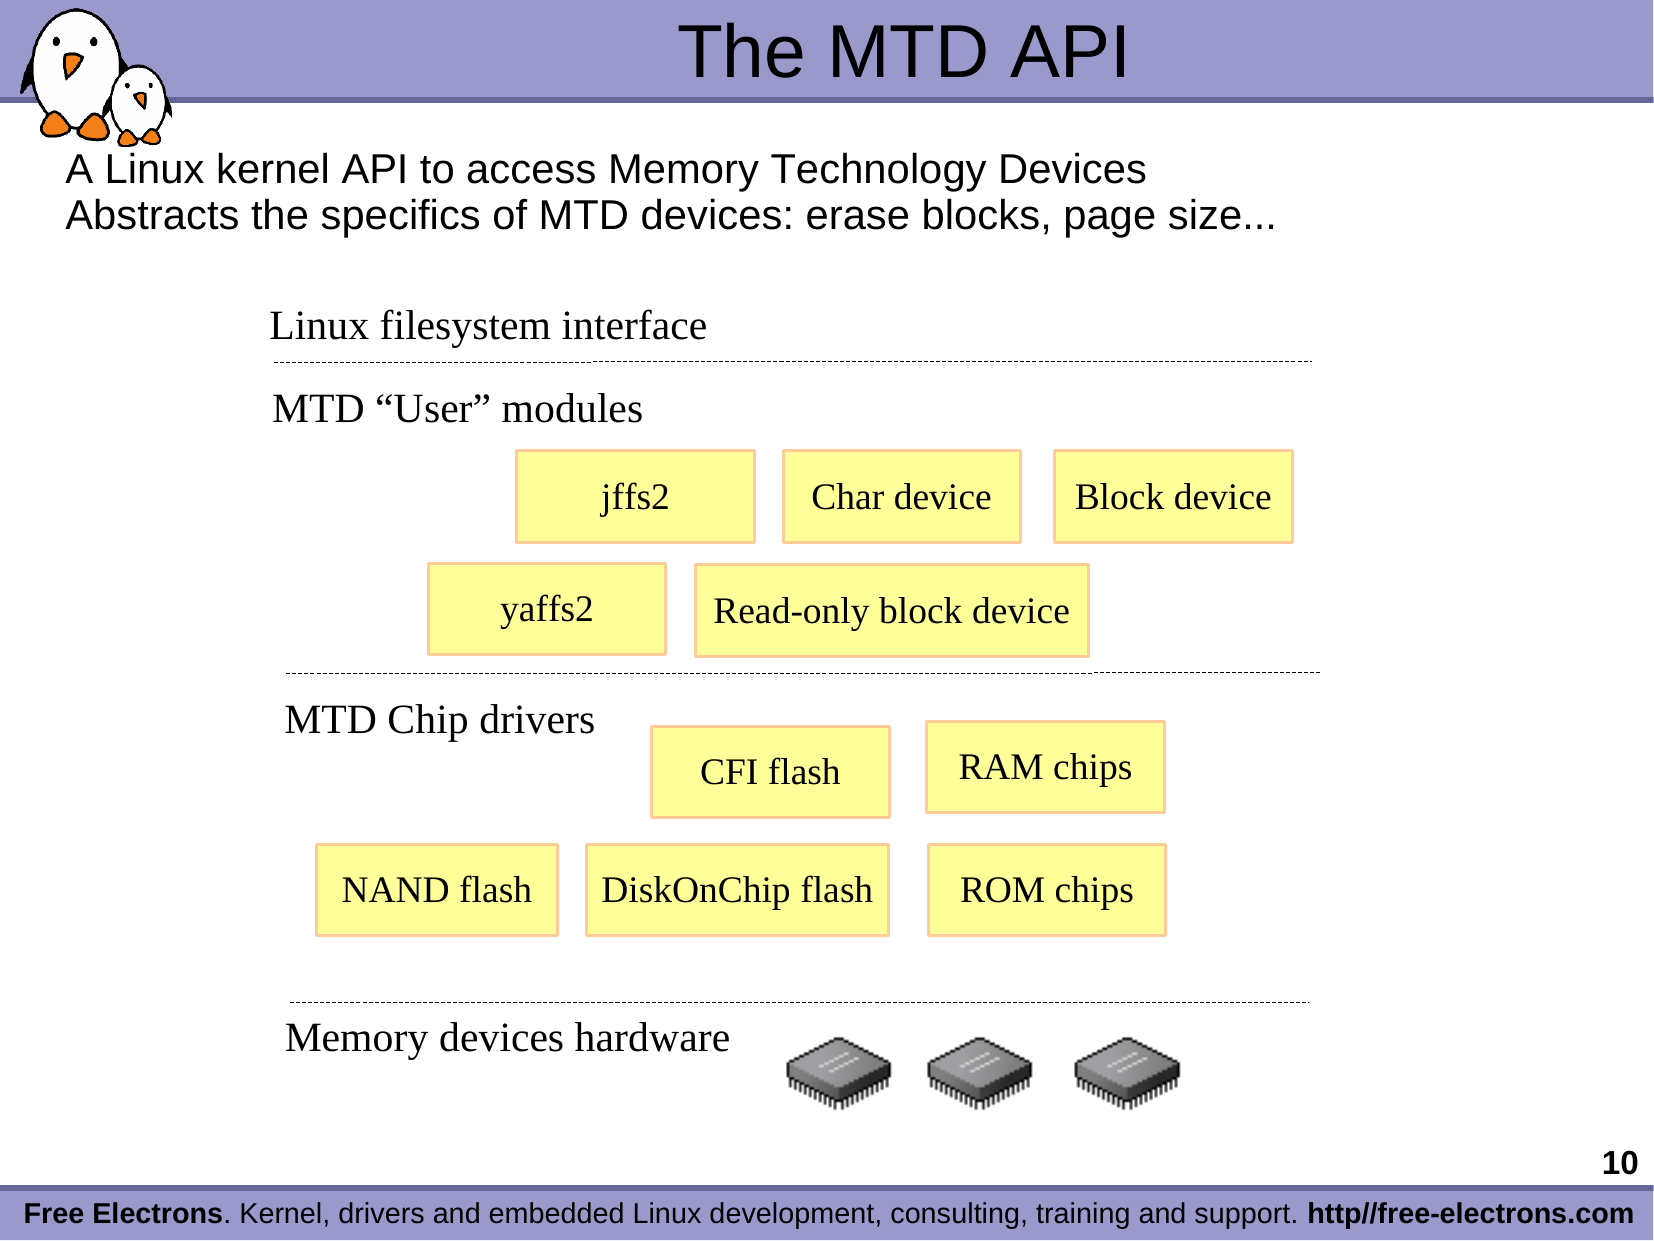

# The MTD API
A Linux kernel API to access Memory Technology Devices
Abstracts the specifics of MTD devices: erase blocks, page size...
Linux filesystem interface
MTD “User” modules
jffs2
Char device
Block device
yaffs2
Read-only block device
MTD Chip drivers
RAM chips
CFI flash
NAND flash
DiskOnChip flash
ROM chips
Memory devices hardware